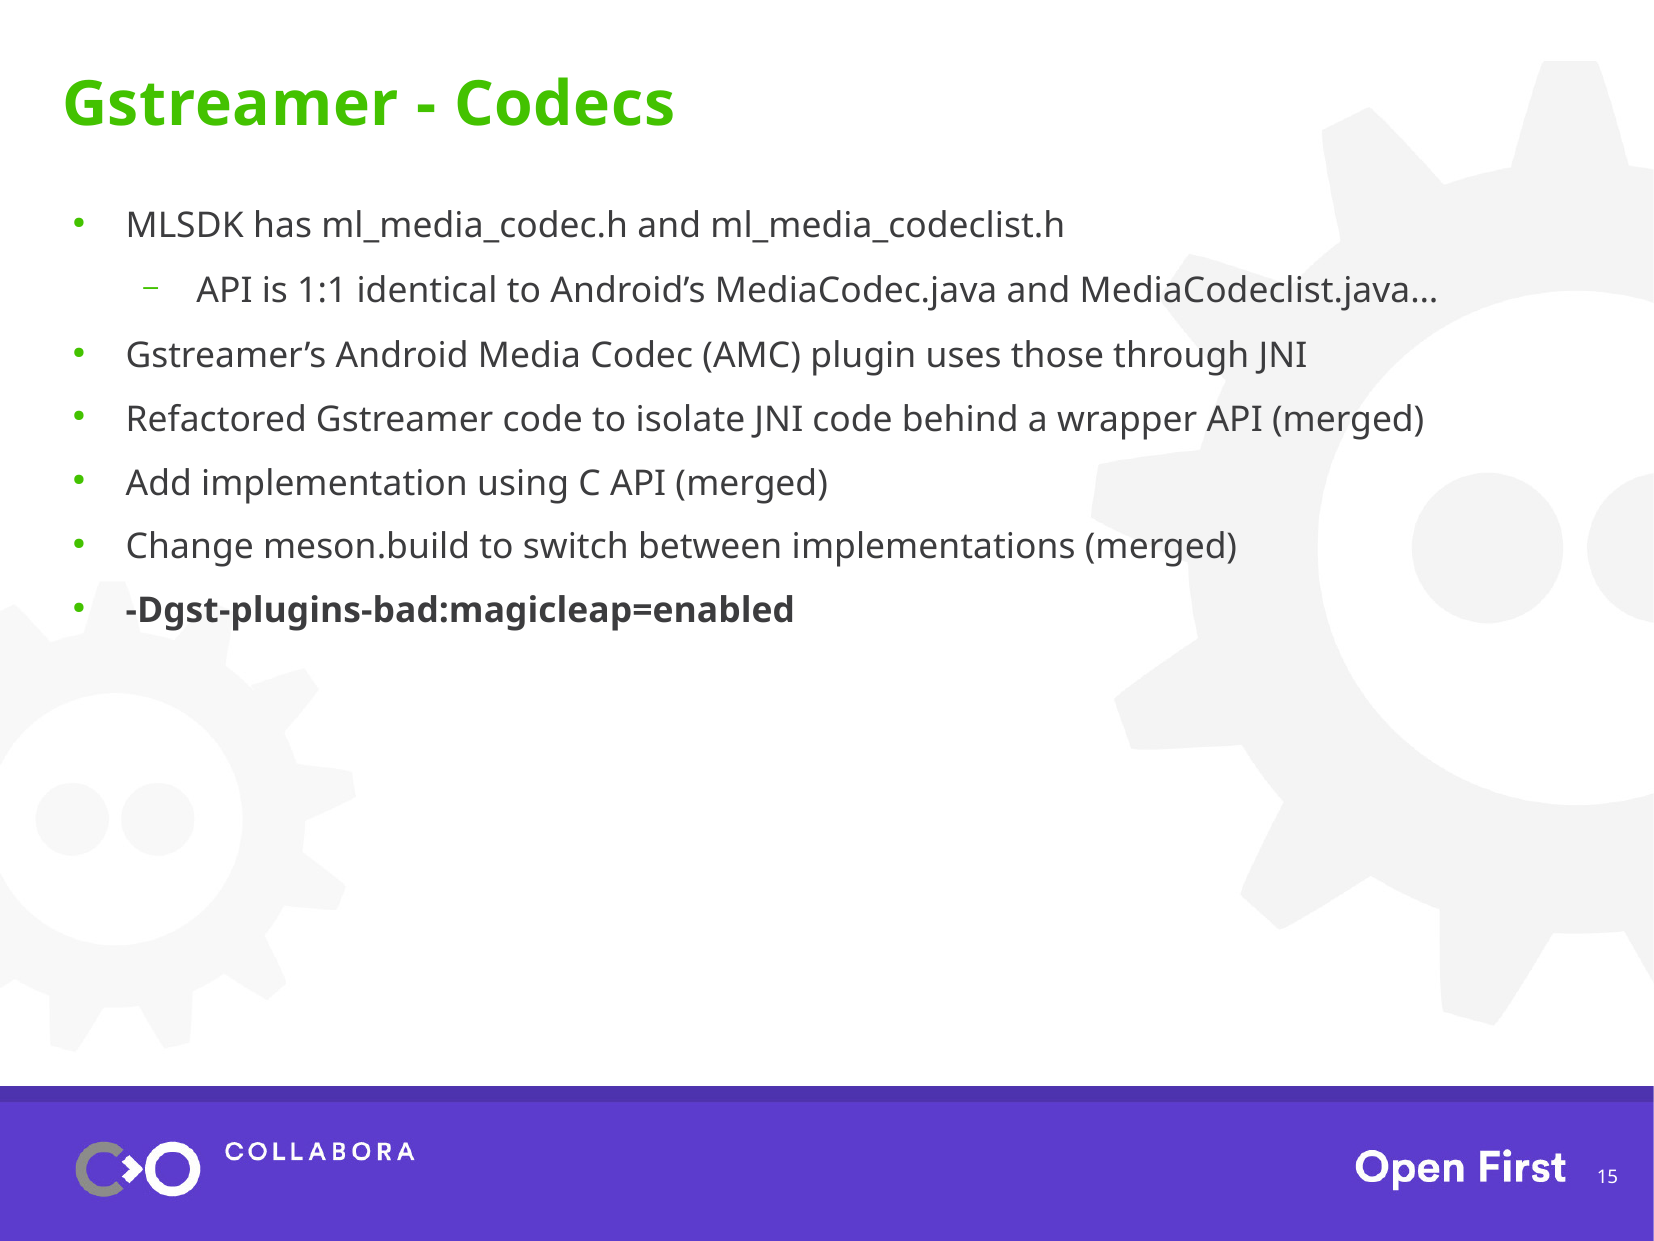

# Gstreamer - Codecs
MLSDK has ml_media_codec.h and ml_media_codeclist.h
API is 1:1 identical to Android’s MediaCodec.java and MediaCodeclist.java…
Gstreamer’s Android Media Codec (AMC) plugin uses those through JNI
Refactored Gstreamer code to isolate JNI code behind a wrapper API (merged)
Add implementation using C API (merged)
Change meson.build to switch between implementations (merged)
-Dgst-plugins-bad:magicleap=enabled